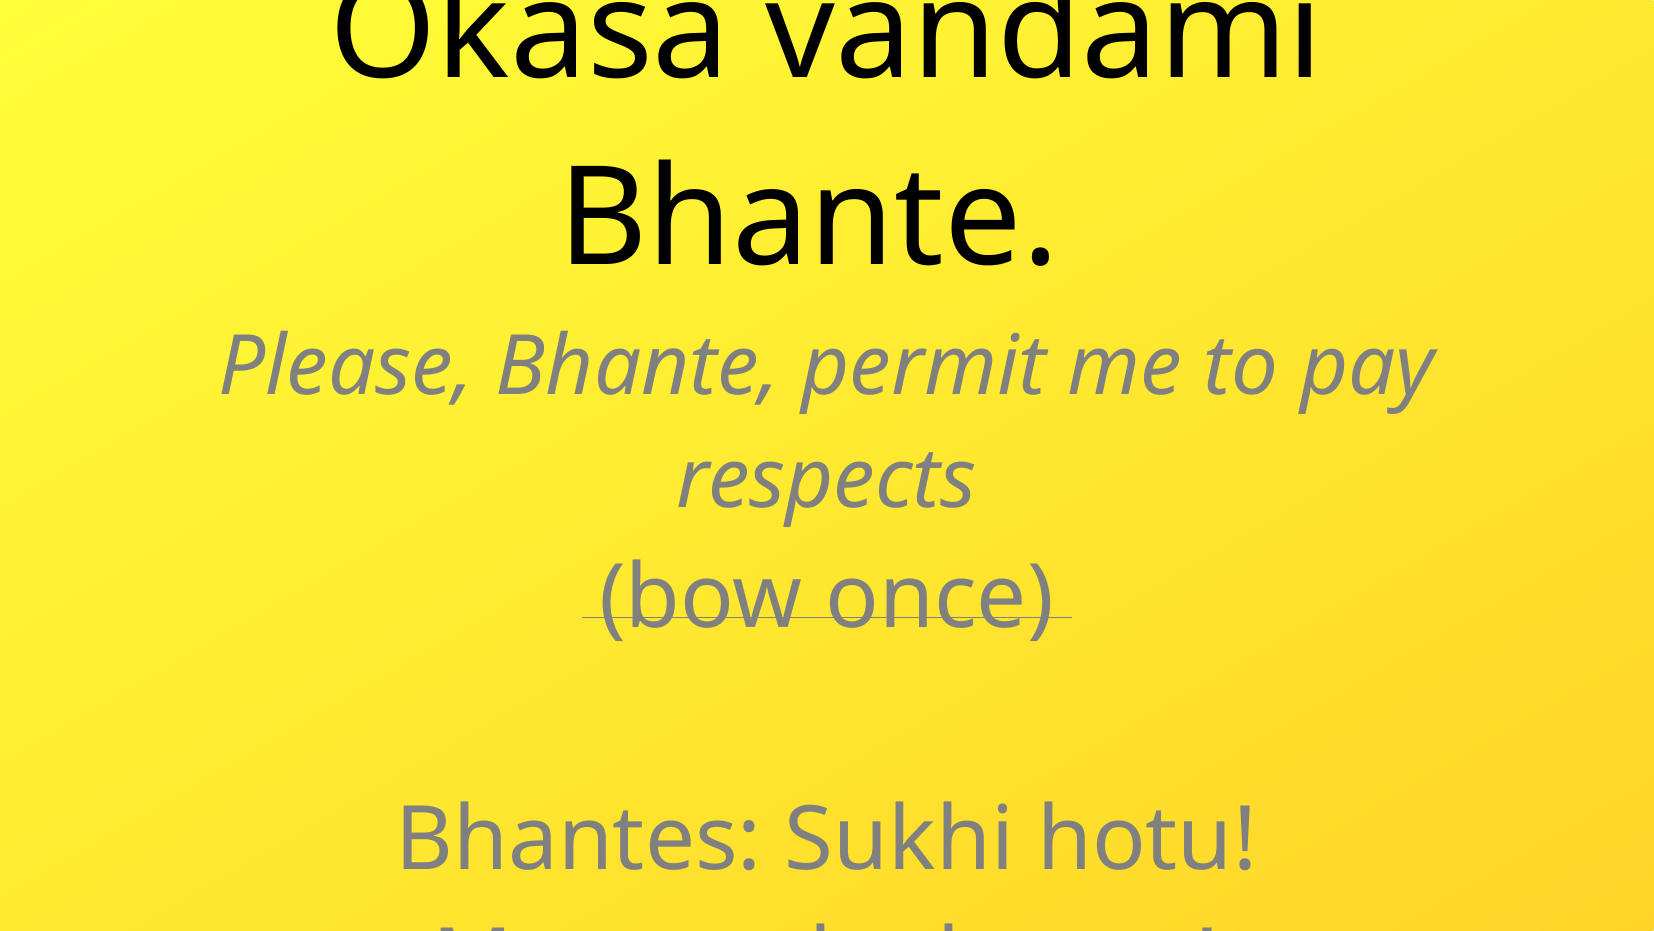

# Okāsa vandāmi Bhante.
Please, Bhante, permit me to pay respects
(bow once)
Bhantes: Sukhi hotu!
May you be happy!